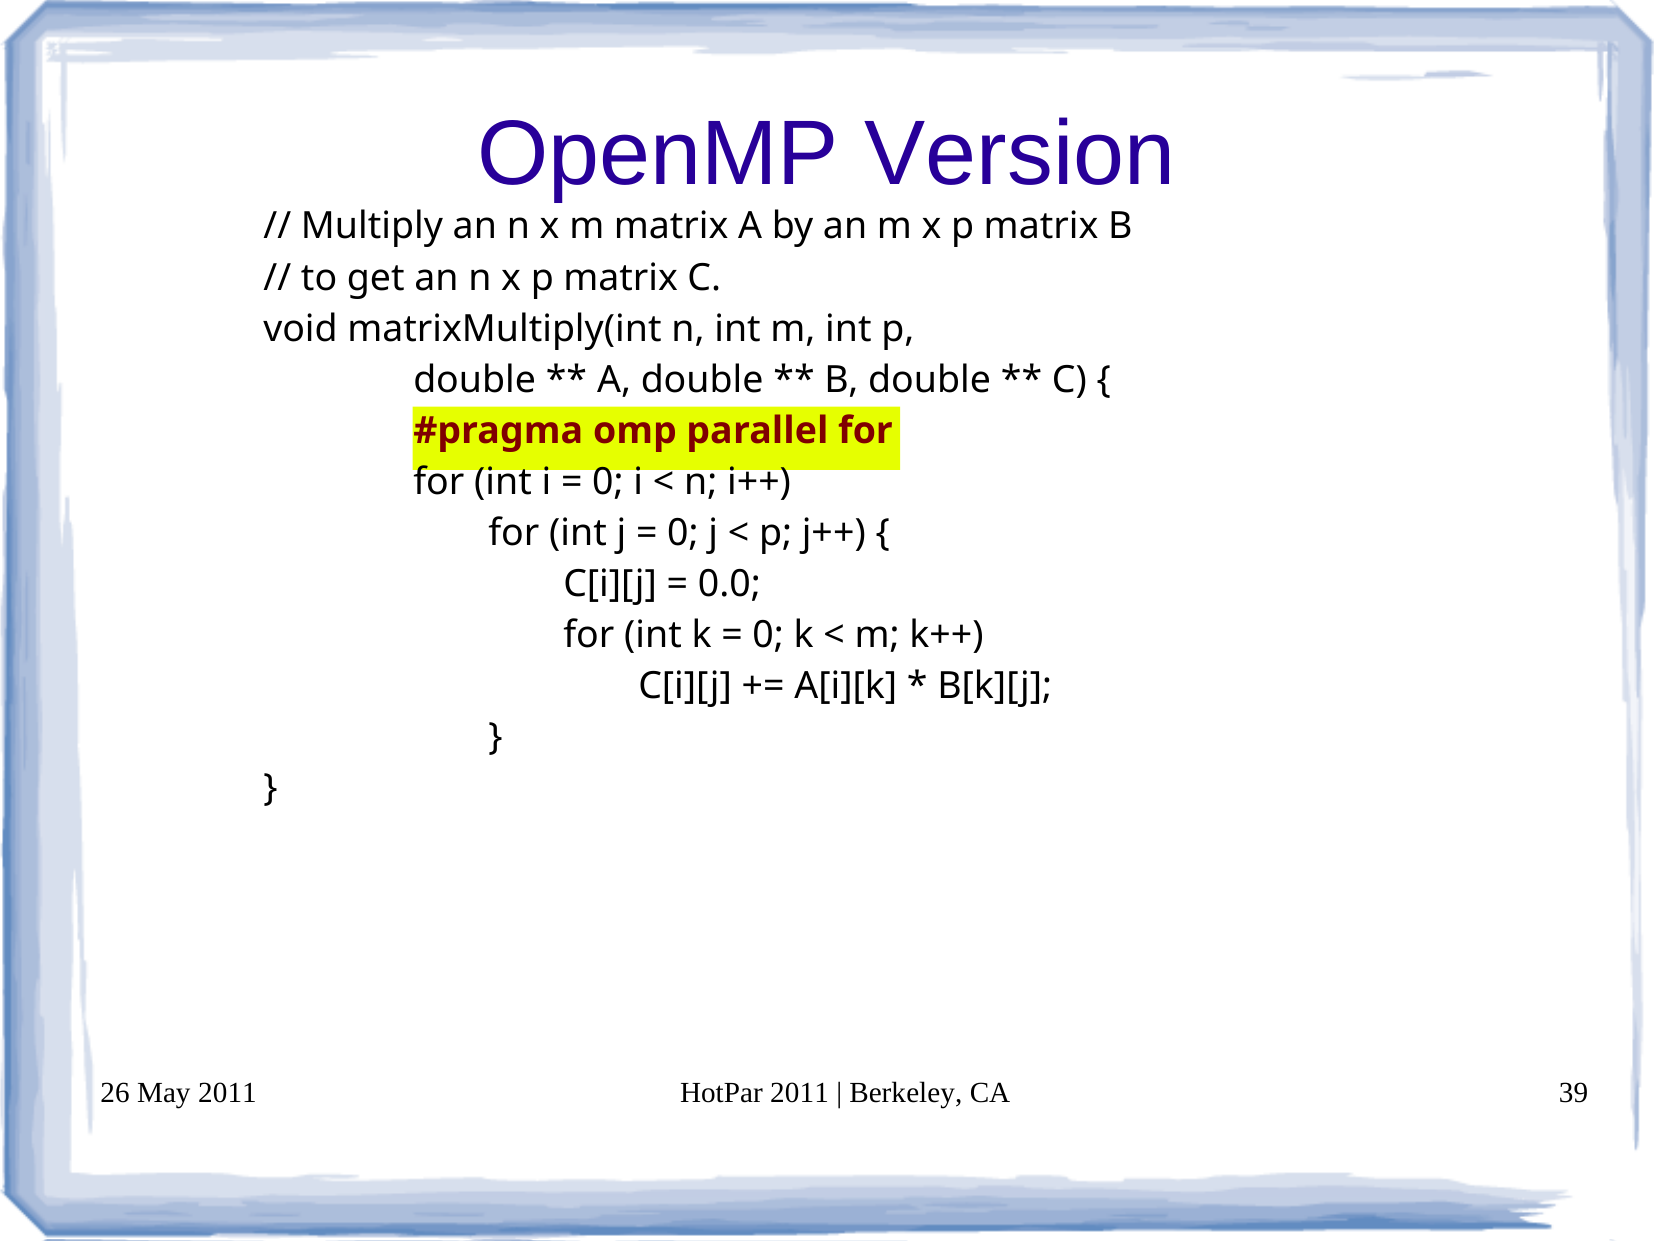

# OpenMP Version
// Multiply an n x m matrix A by an m x p matrix B
// to get an n x p matrix C.
void matrixMultiply(int n, int m, int p,
		double ** A, double ** B, double ** C) {
		#pragma omp parallel for
		for (int i = 0; i < n; i++)
			for (int j = 0; j < p; j++) {
				C[i][j] = 0.0;
				for (int k = 0; k < m; k++)
					C[i][j] += A[i][k] * B[k][j];
			}
}
26 May 2011
HotPar 2011 | Berkeley, CA
39